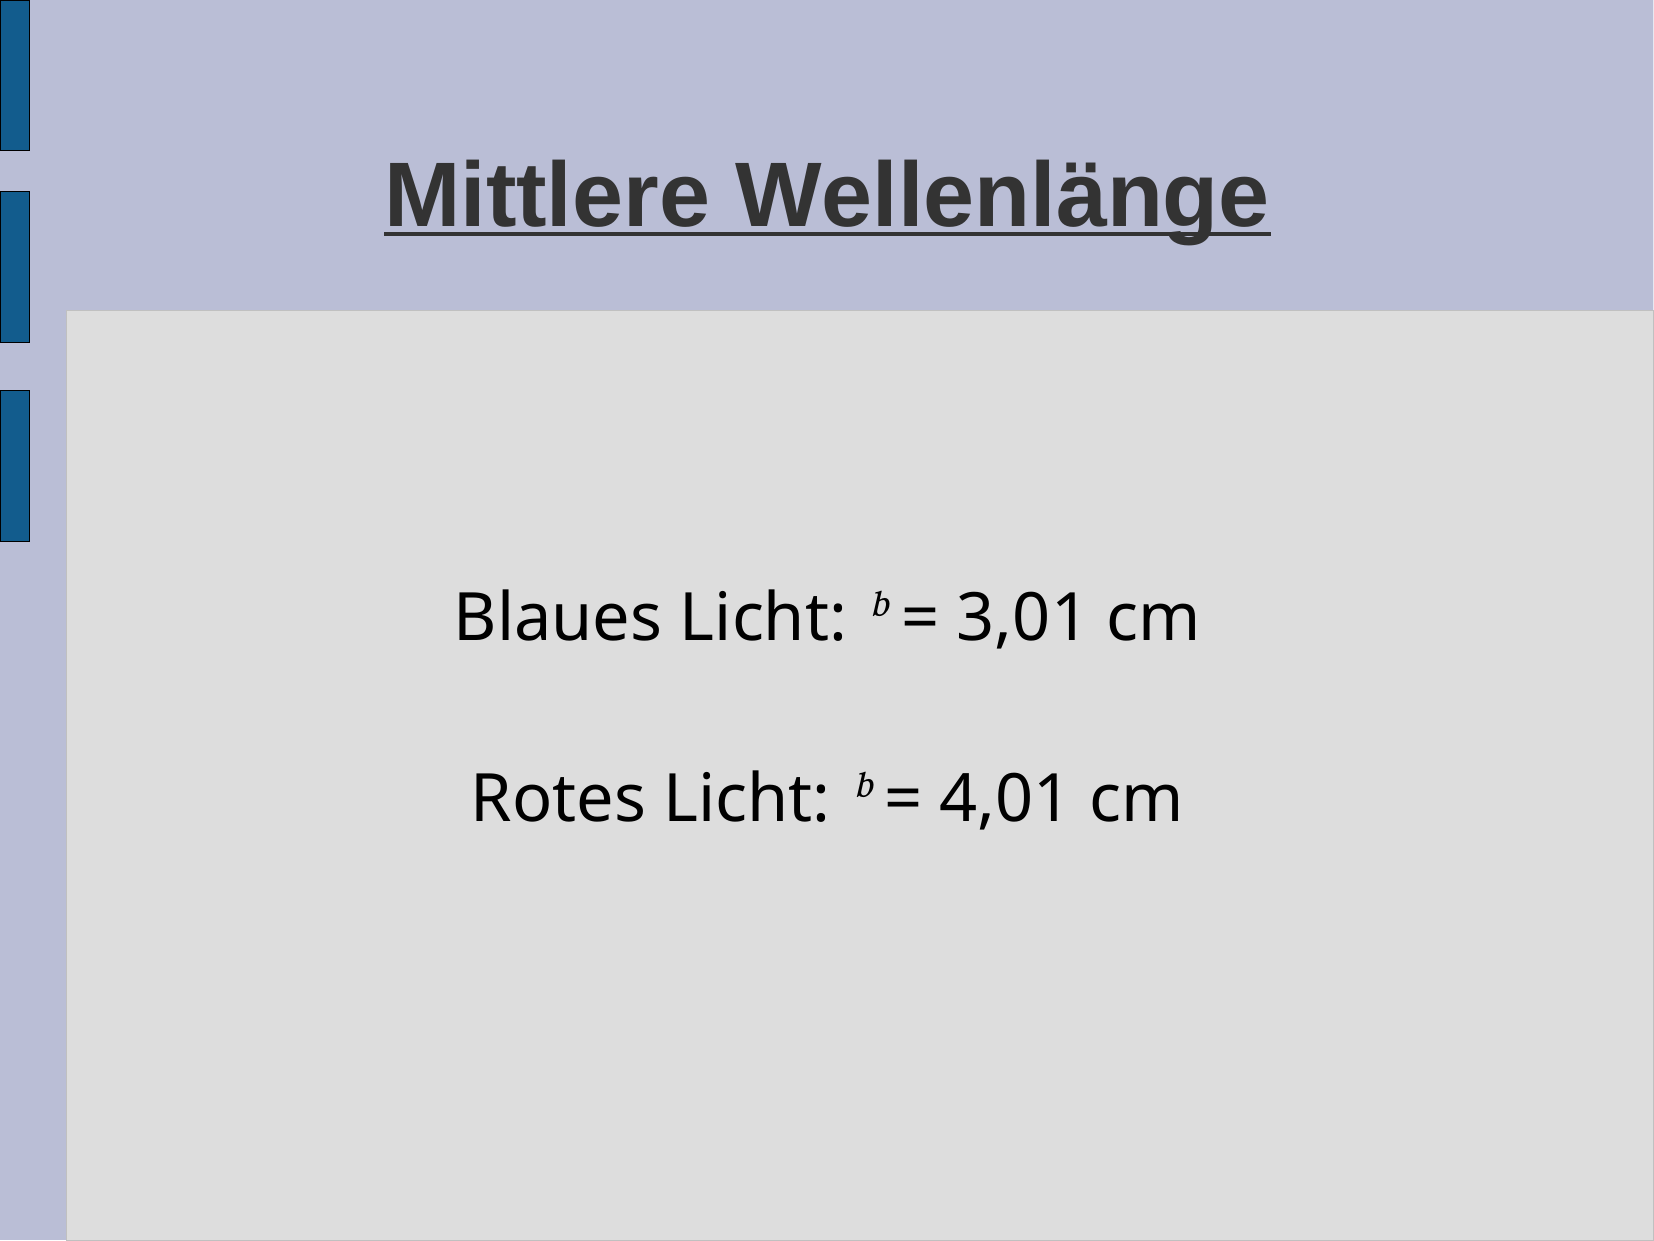

# Mittlere Wellenlänge
Blaues Licht:  = 3,01 cm
Rotes Licht:  = 4,01 cm